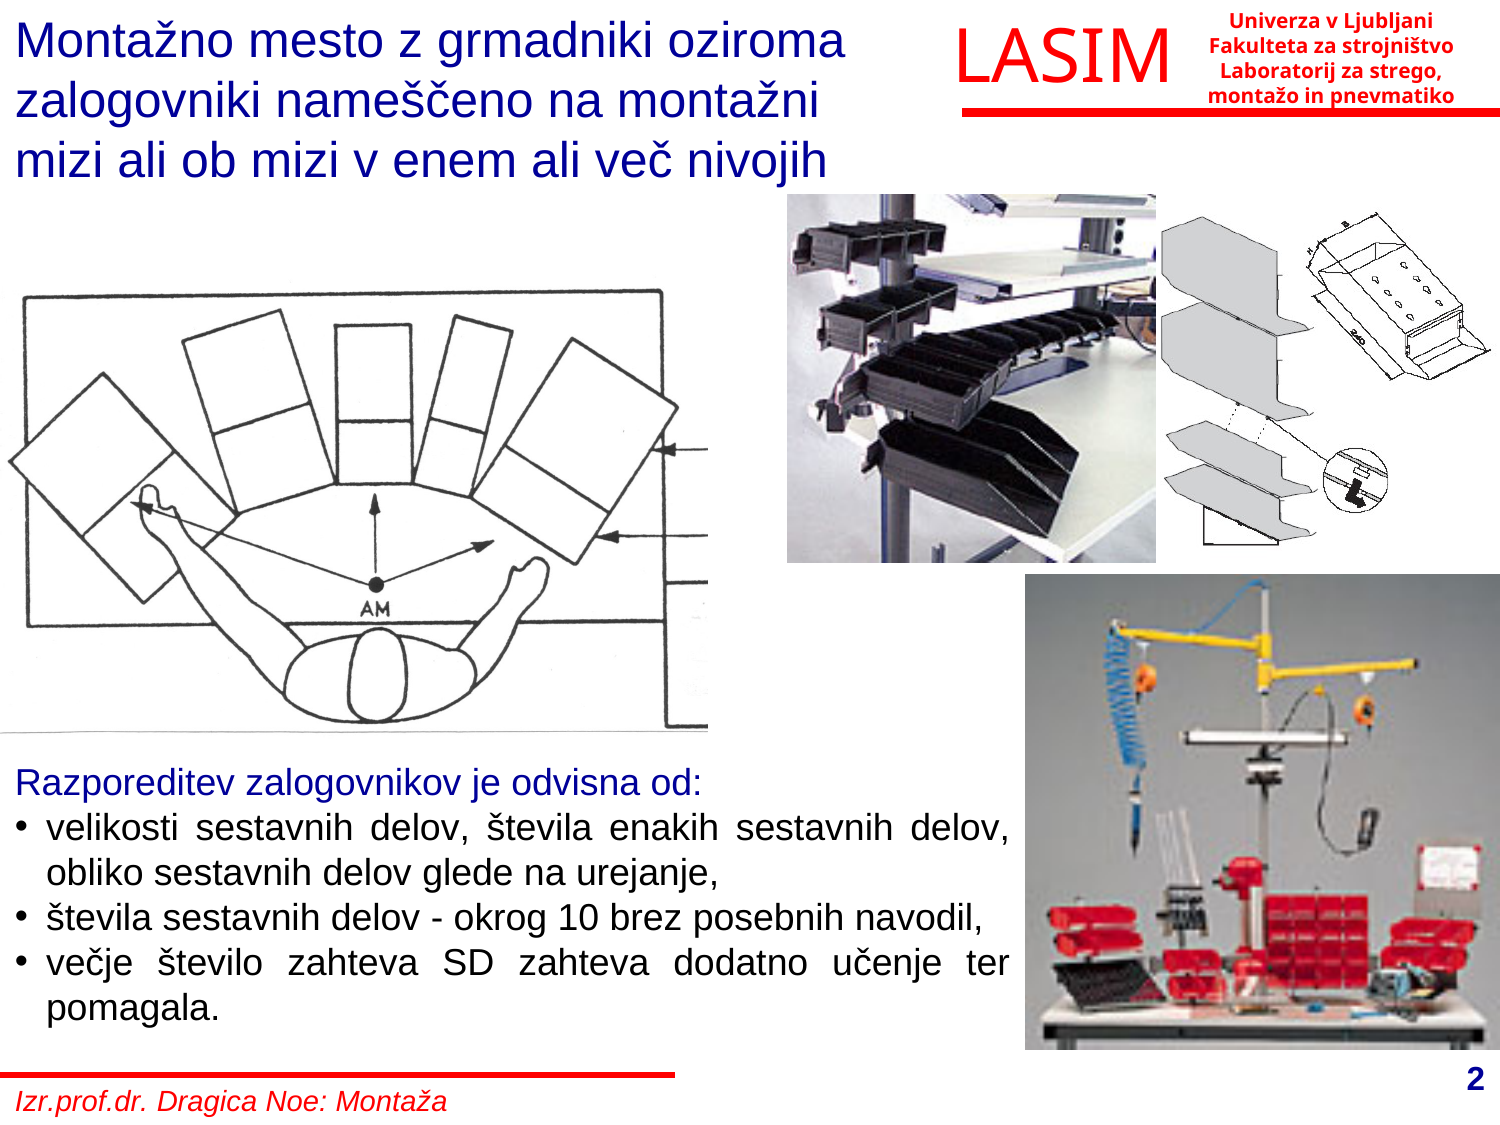

Montažno mesto z grmadniki oziroma zalogovniki nameščeno na montažni mizi ali ob mizi v enem ali več nivojih
Razporeditev zalogovnikov je odvisna od:
velikosti sestavnih delov, števila enakih sestavnih delov, obliko sestavnih delov glede na urejanje,
števila sestavnih delov - okrog 10 brez posebnih navodil,
večje število zahteva SD zahteva dodatno učenje ter pomagala.